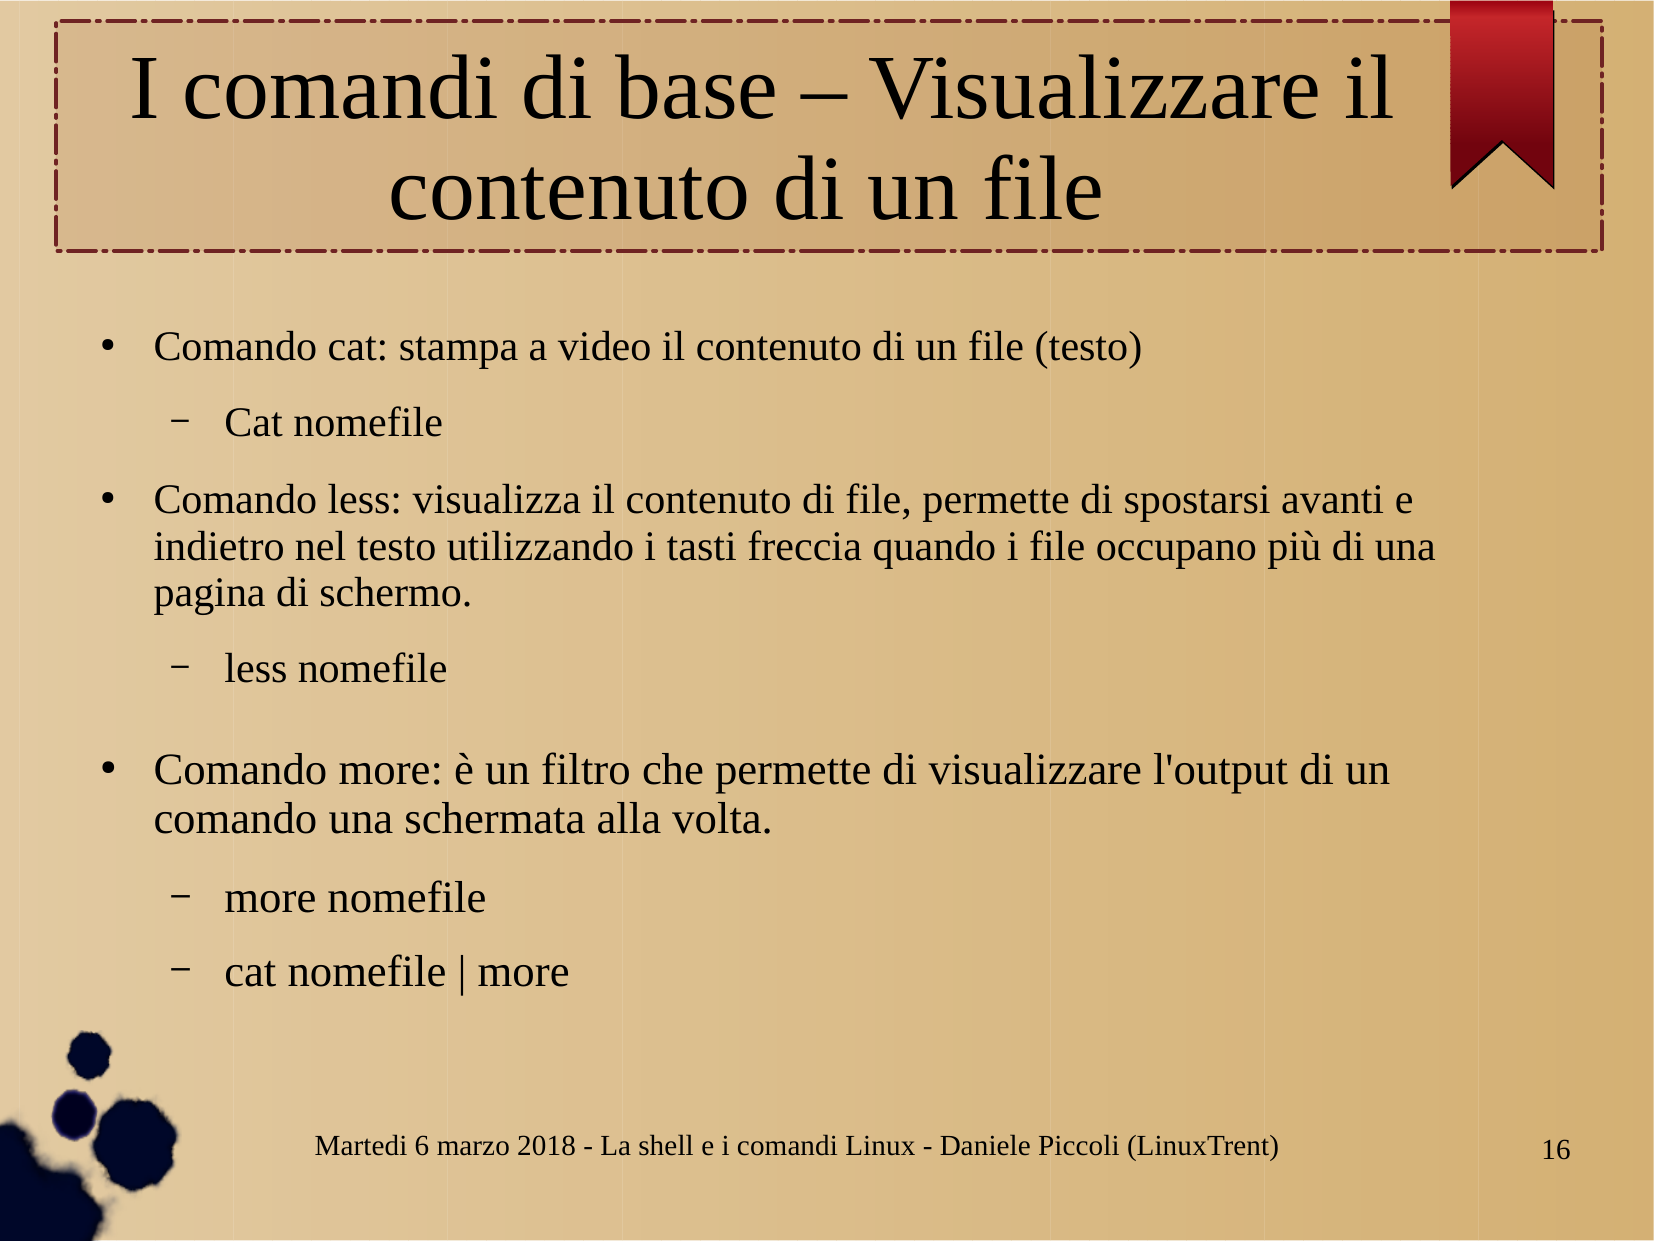

# I comandi di base – Visualizzare il contenuto di un file
Comando cat: stampa a video il contenuto di un file (testo)
Cat nomefile
Comando less: visualizza il contenuto di file, permette di spostarsi avanti e indietro nel testo utilizzando i tasti freccia quando i file occupano più di una pagina di schermo.
less nomefile
Comando more: è un filtro che permette di visualizzare l'output di un comando una schermata alla volta.
more nomefile
cat nomefile | more
Martedi 6 marzo 2018 - La shell e i comandi Linux - Daniele Piccoli (LinuxTrent)
16